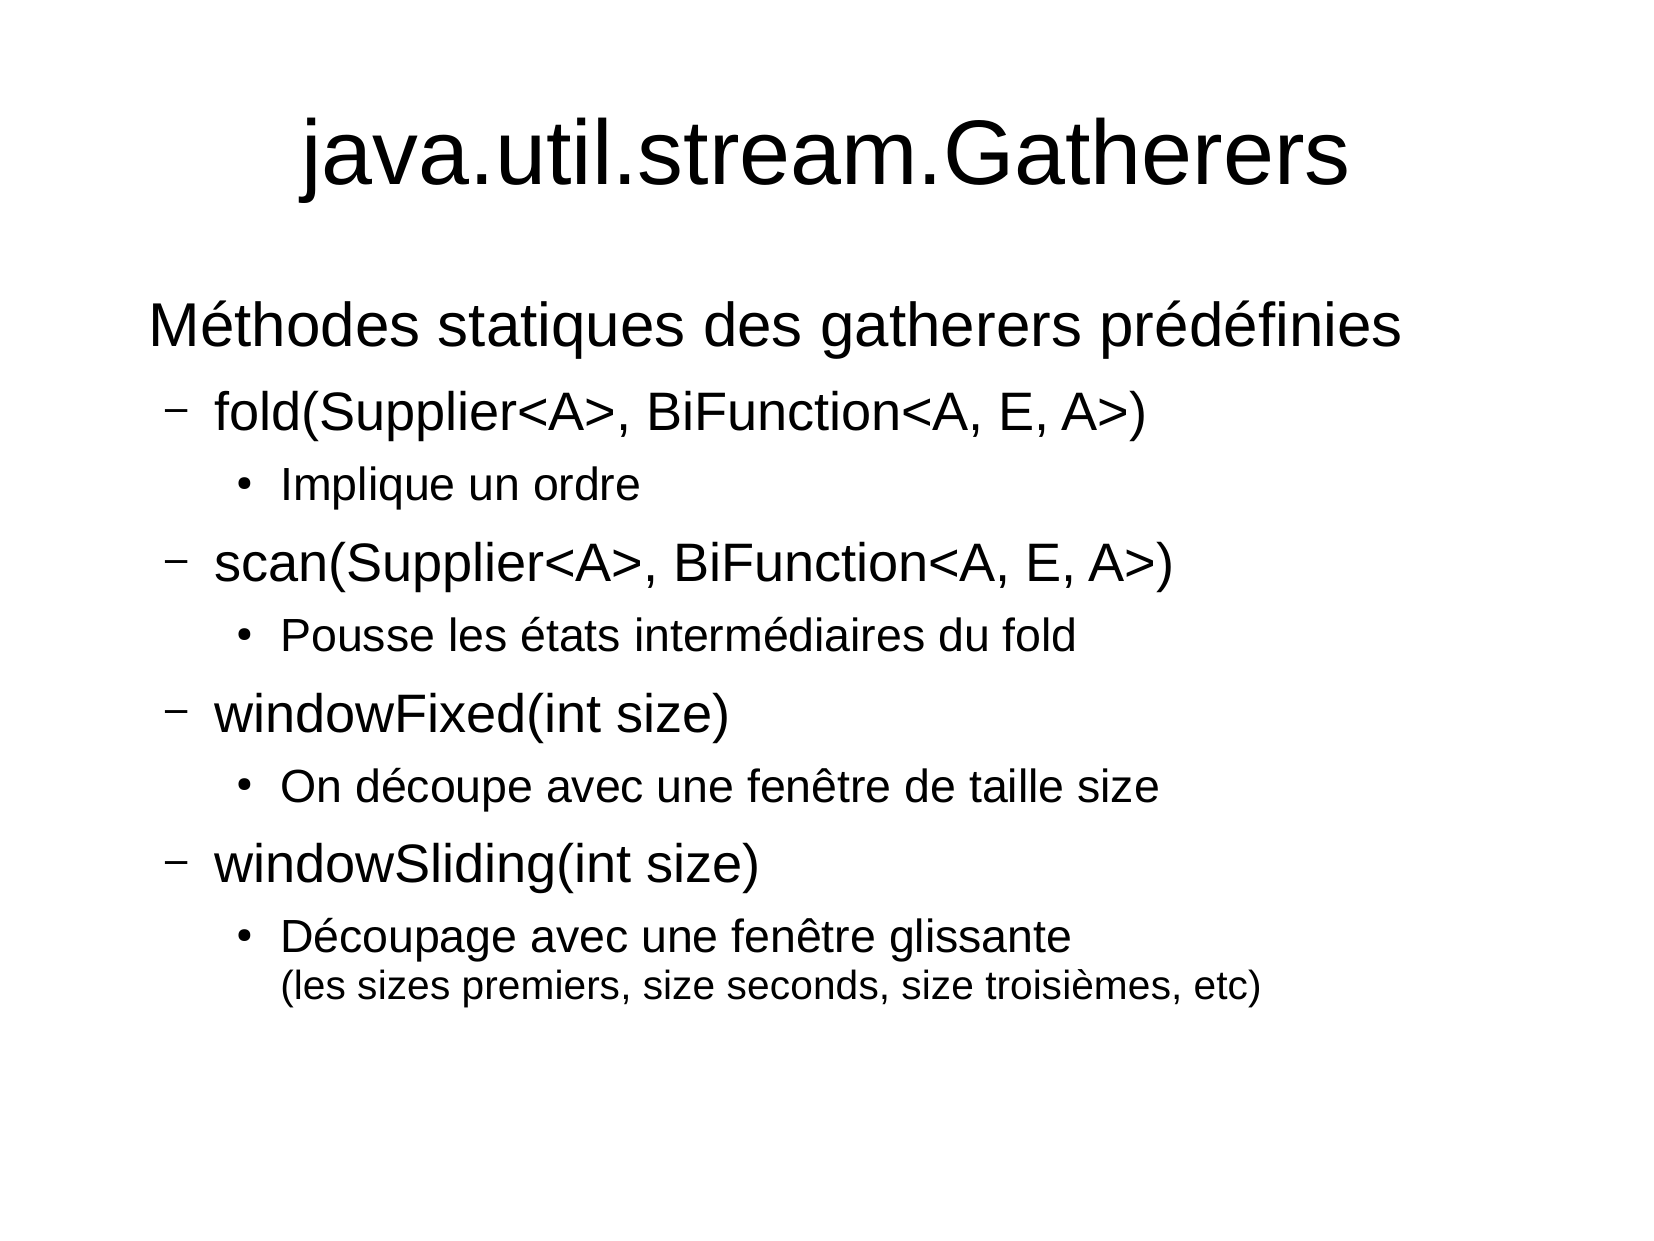

# java.util.stream.Gatherers
Méthodes statiques des gatherers prédéfinies
fold(Supplier<A>, BiFunction<A, E, A>)
Implique un ordre
scan(Supplier<A>, BiFunction<A, E, A>)
Pousse les états intermédiaires du fold
windowFixed(int size)
On découpe avec une fenêtre de taille size
windowSliding(int size)
Découpage avec une fenêtre glissante
(les sizes premiers, size seconds, size troisièmes, etc)